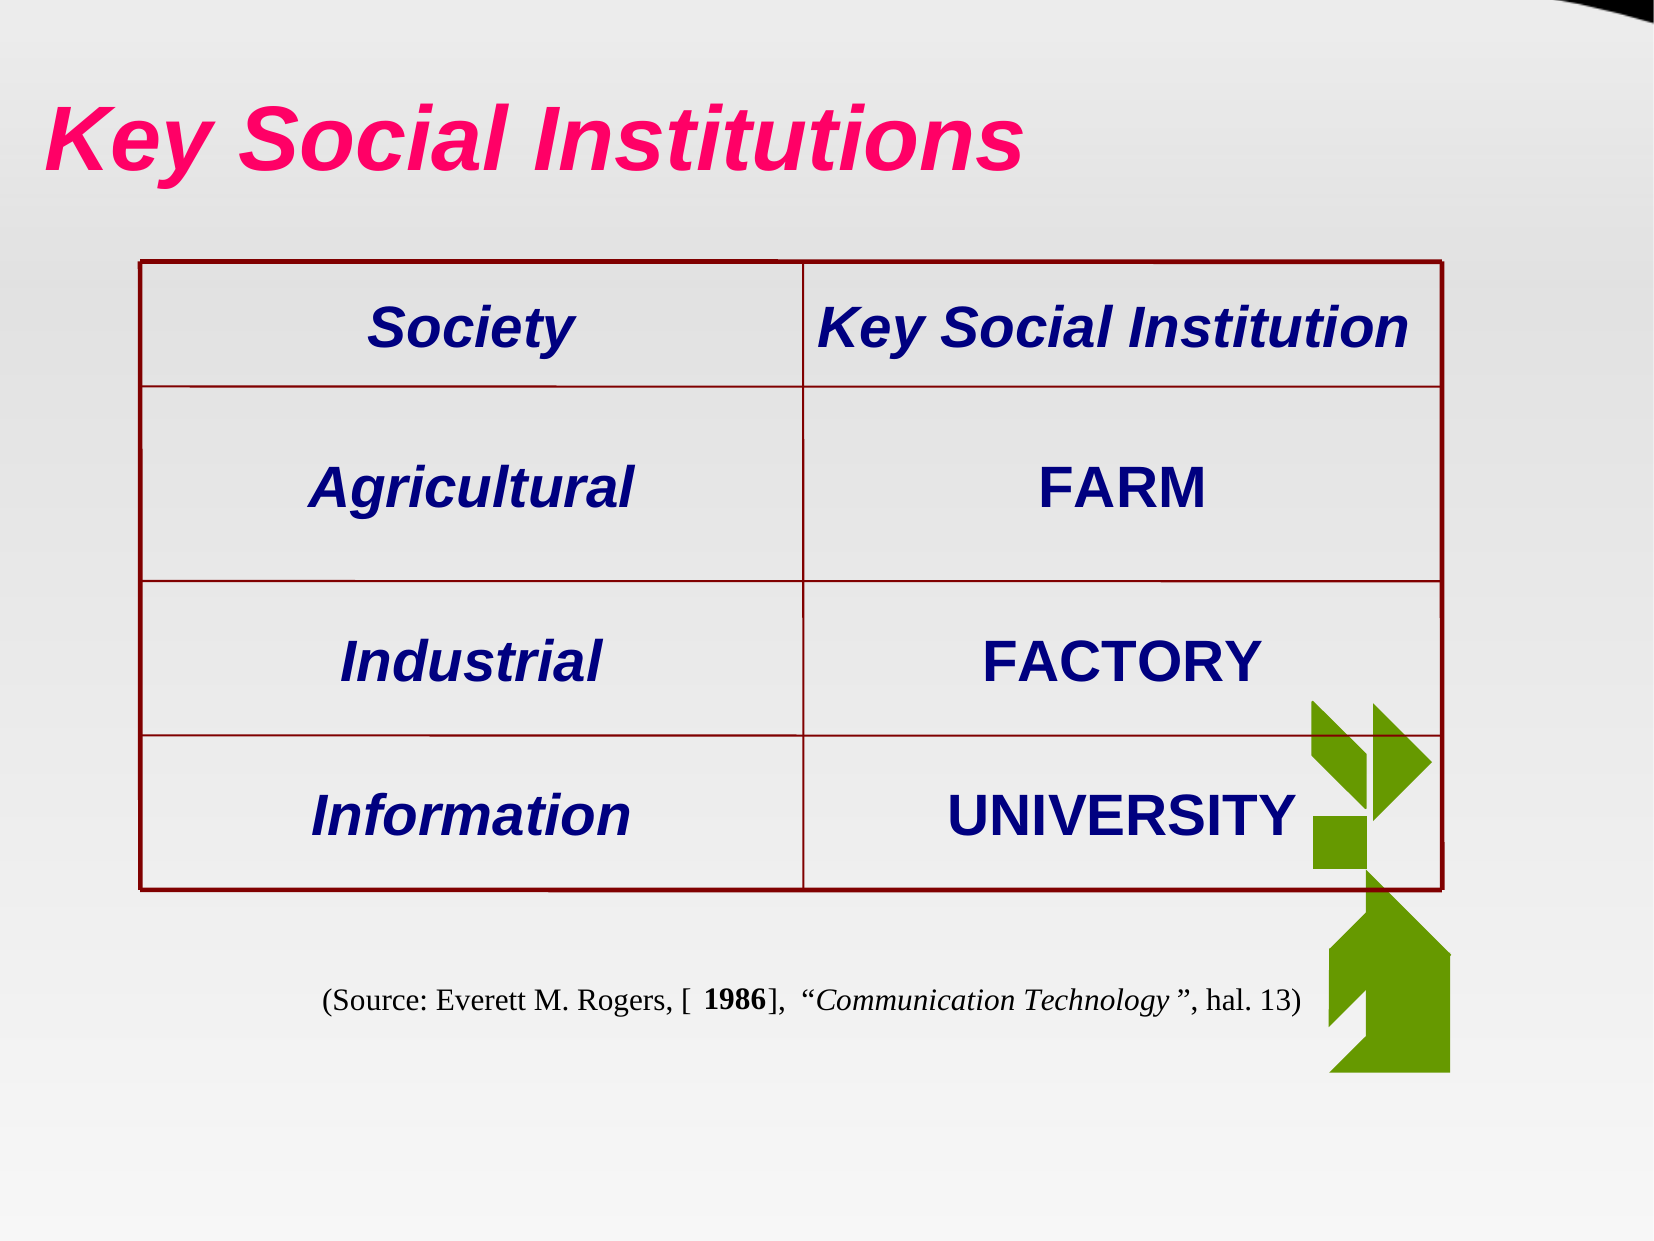

Key Social Institutions
Society
Key Social Institution
Agricultural
FARM
Industrial
FACTORY
Information
UNIVERSITY
1986
(Source: Everett M. Rogers, [
], “
Communication Technology
”, hal. 13)‏